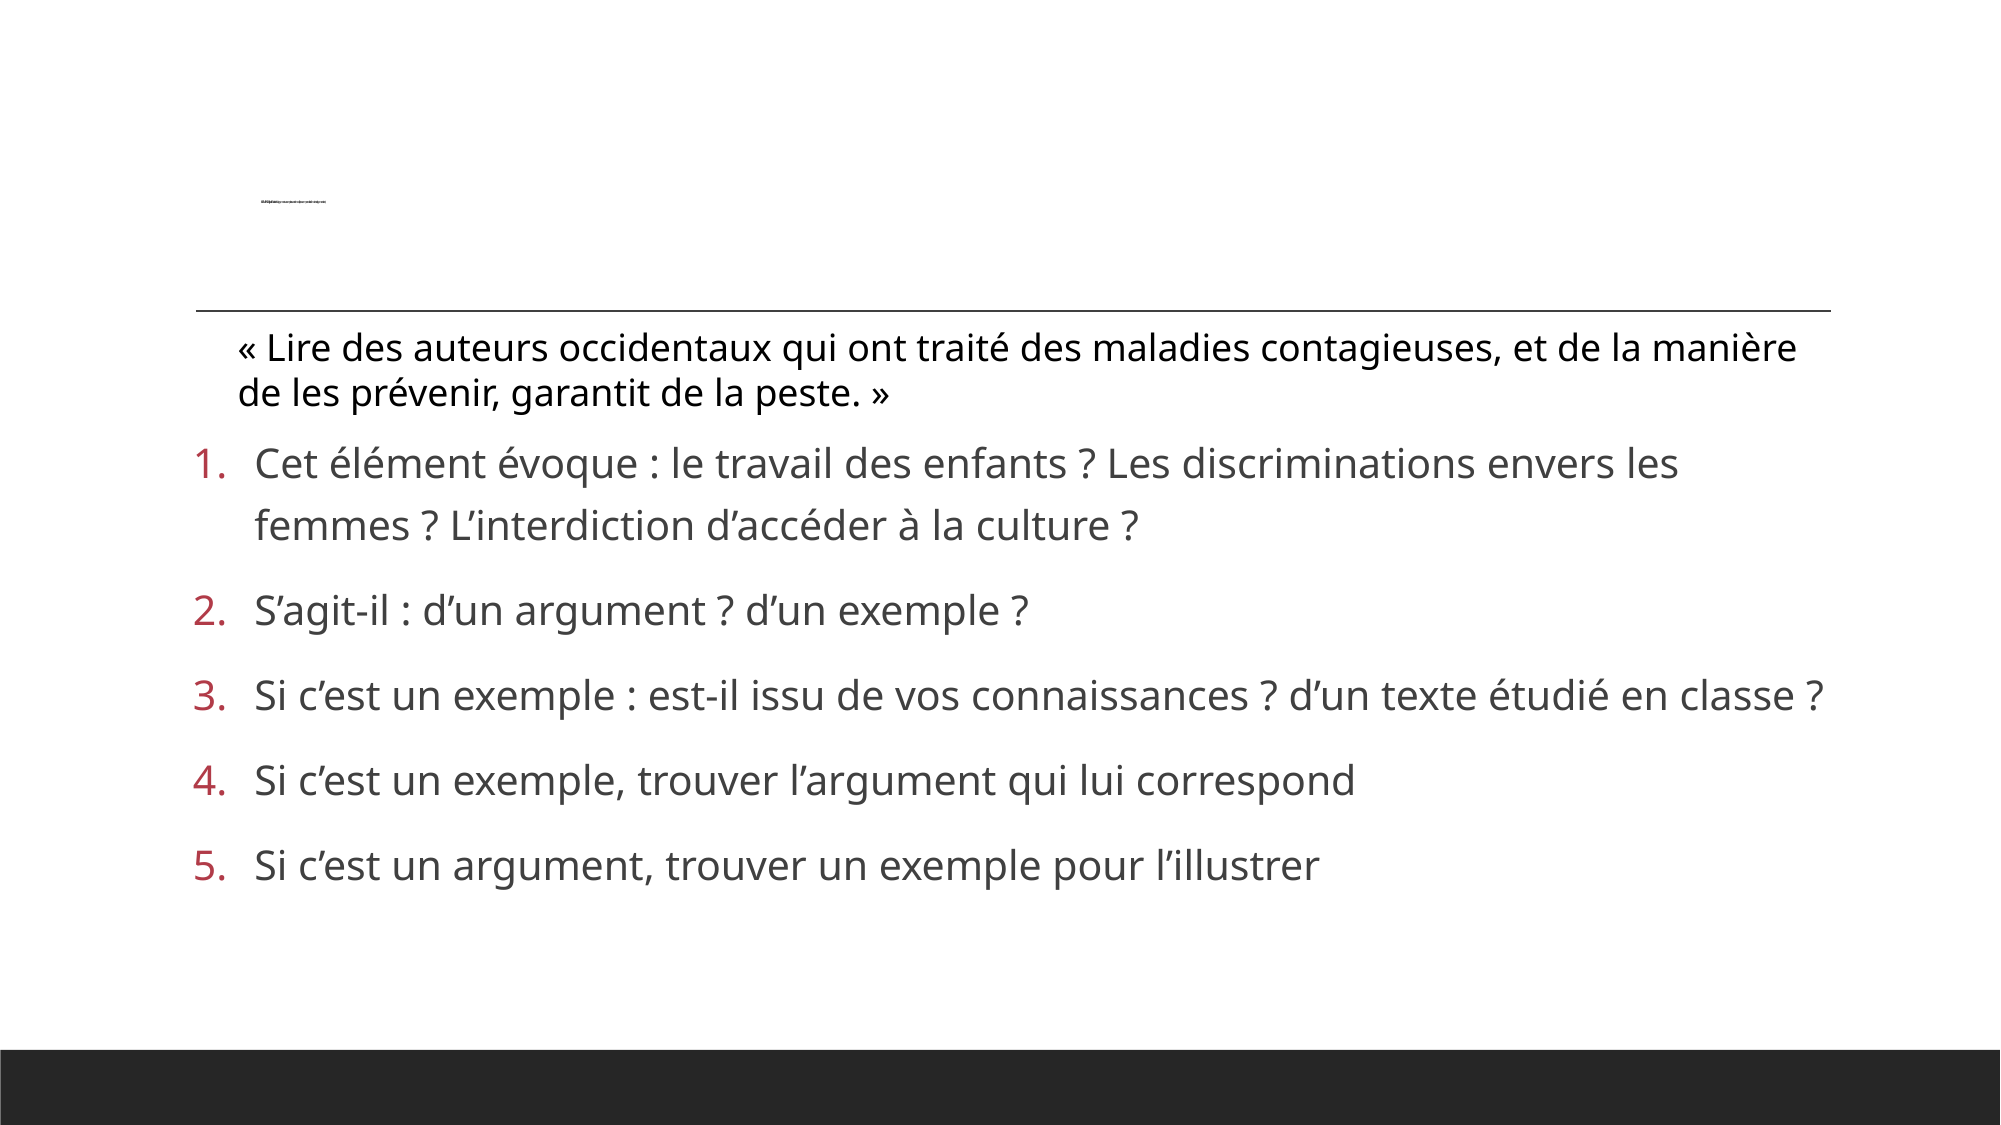

ELEMENT de justification 0 (argument ou exemple servant de modèle pour comprendre la démarche d’argumentation)
« Lire des auteurs occidentaux qui ont traité des maladies contagieuses, et de la manière de les prévenir, garantit de la peste. »
Cet élément évoque : le travail des enfants ? Les discriminations envers les femmes ? L’interdiction d’accéder à la culture ?
S’agit-il : d’un argument ? d’un exemple ?
Si c’est un exemple : est-il issu de vos connaissances ? d’un texte étudié en classe ?
Si c’est un exemple, trouver l’argument qui lui correspond
Si c’est un argument, trouver un exemple pour l’illustrer